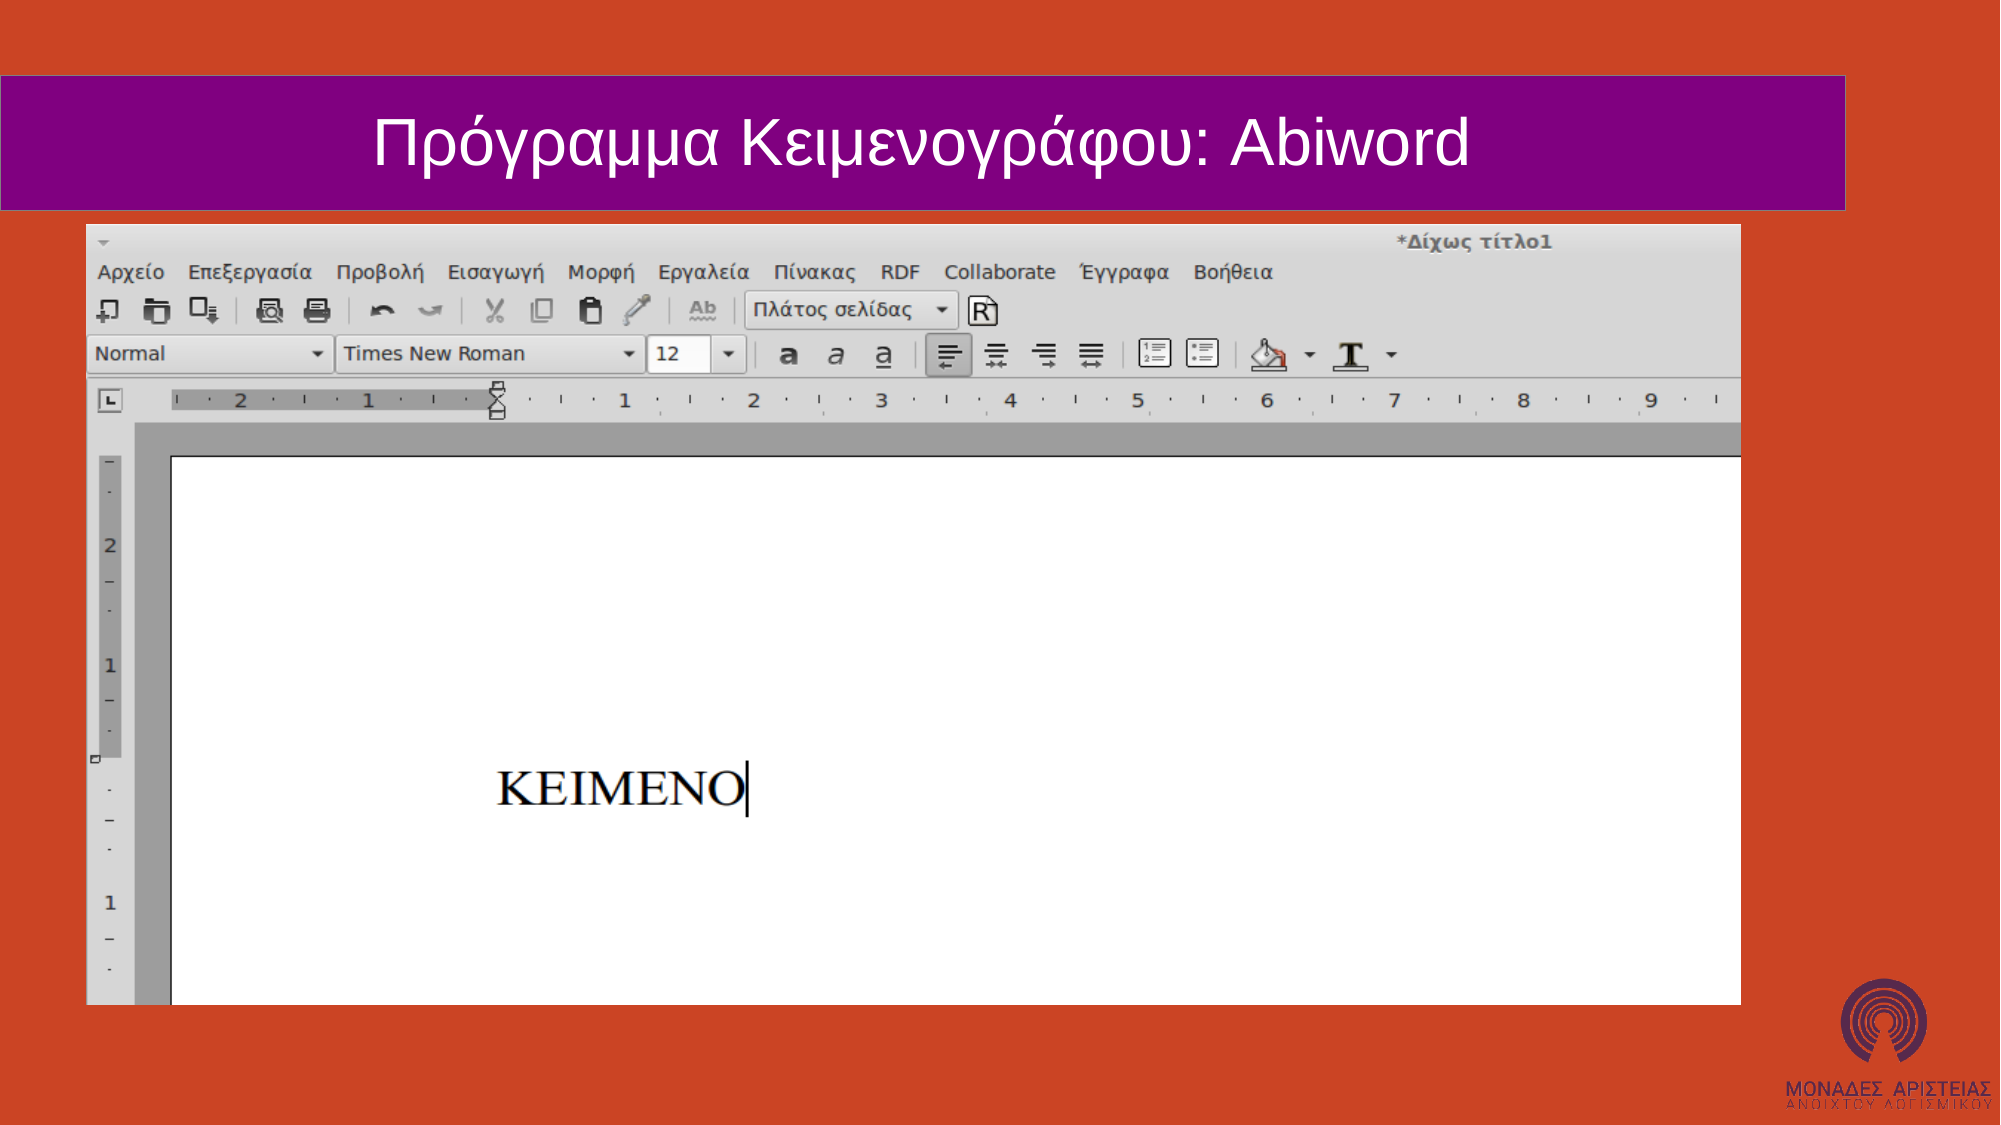

Πρόγραμμα Κειμενογράφου: Abiword
AbiWord είναι ένας επεξεργαστής κειμένου γραμμένος σε C++
Το όνομα "AbiWord" προέρχεται από τη ρίζα του την ισπανική λέξη «abierto", που σημαίνει «ανοιχτό»
Abiword αρχικά ξεκίνησε από την SourceGear Corporation ως το πρώτο μέρος μιας πρότασης σουίτας γραφείου AbiSuite αλλά η ανάπτυξη της σουίτας σταμάτησε
Σήμερα τρέχει σε Linux, Microsoft Windows, το ReactOS, Solaris, AmigaOS 4.0 (μέσω της μηχανής της Cygnix X11), MeeGo (στο smartphone Nokia N9), QNX και άλλα λειτουργικά συστήματα.
Ιστοσελίδα: http://www.abisource.com/